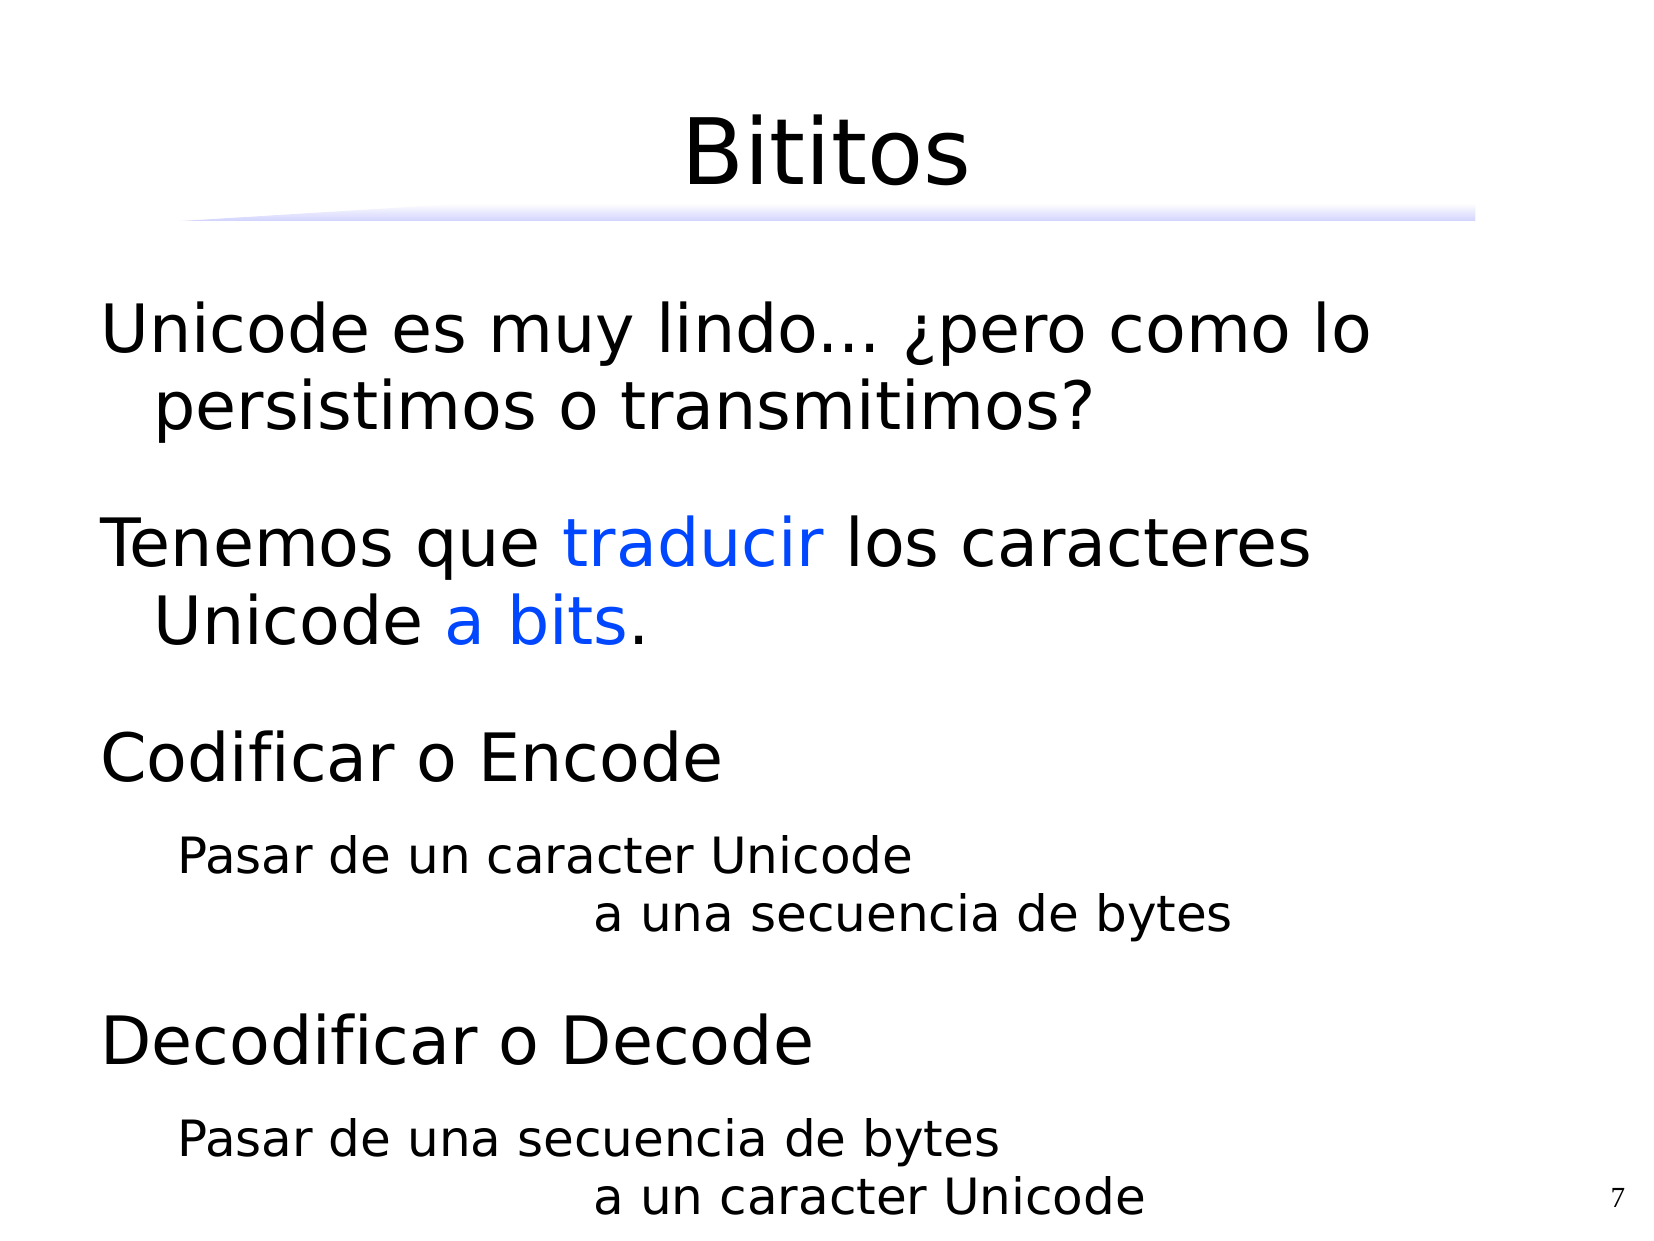

# Bititos
Unicode es muy lindo... ¿pero como lo persistimos o transmitimos?
Tenemos que traducir los caracteres Unicode a bits.
Codificar o Encode
Pasar de un caracter Unicode 						a una secuencia de bytes
Decodificar o Decode
Pasar de una secuencia de bytes 													a un caracter Unicode
7